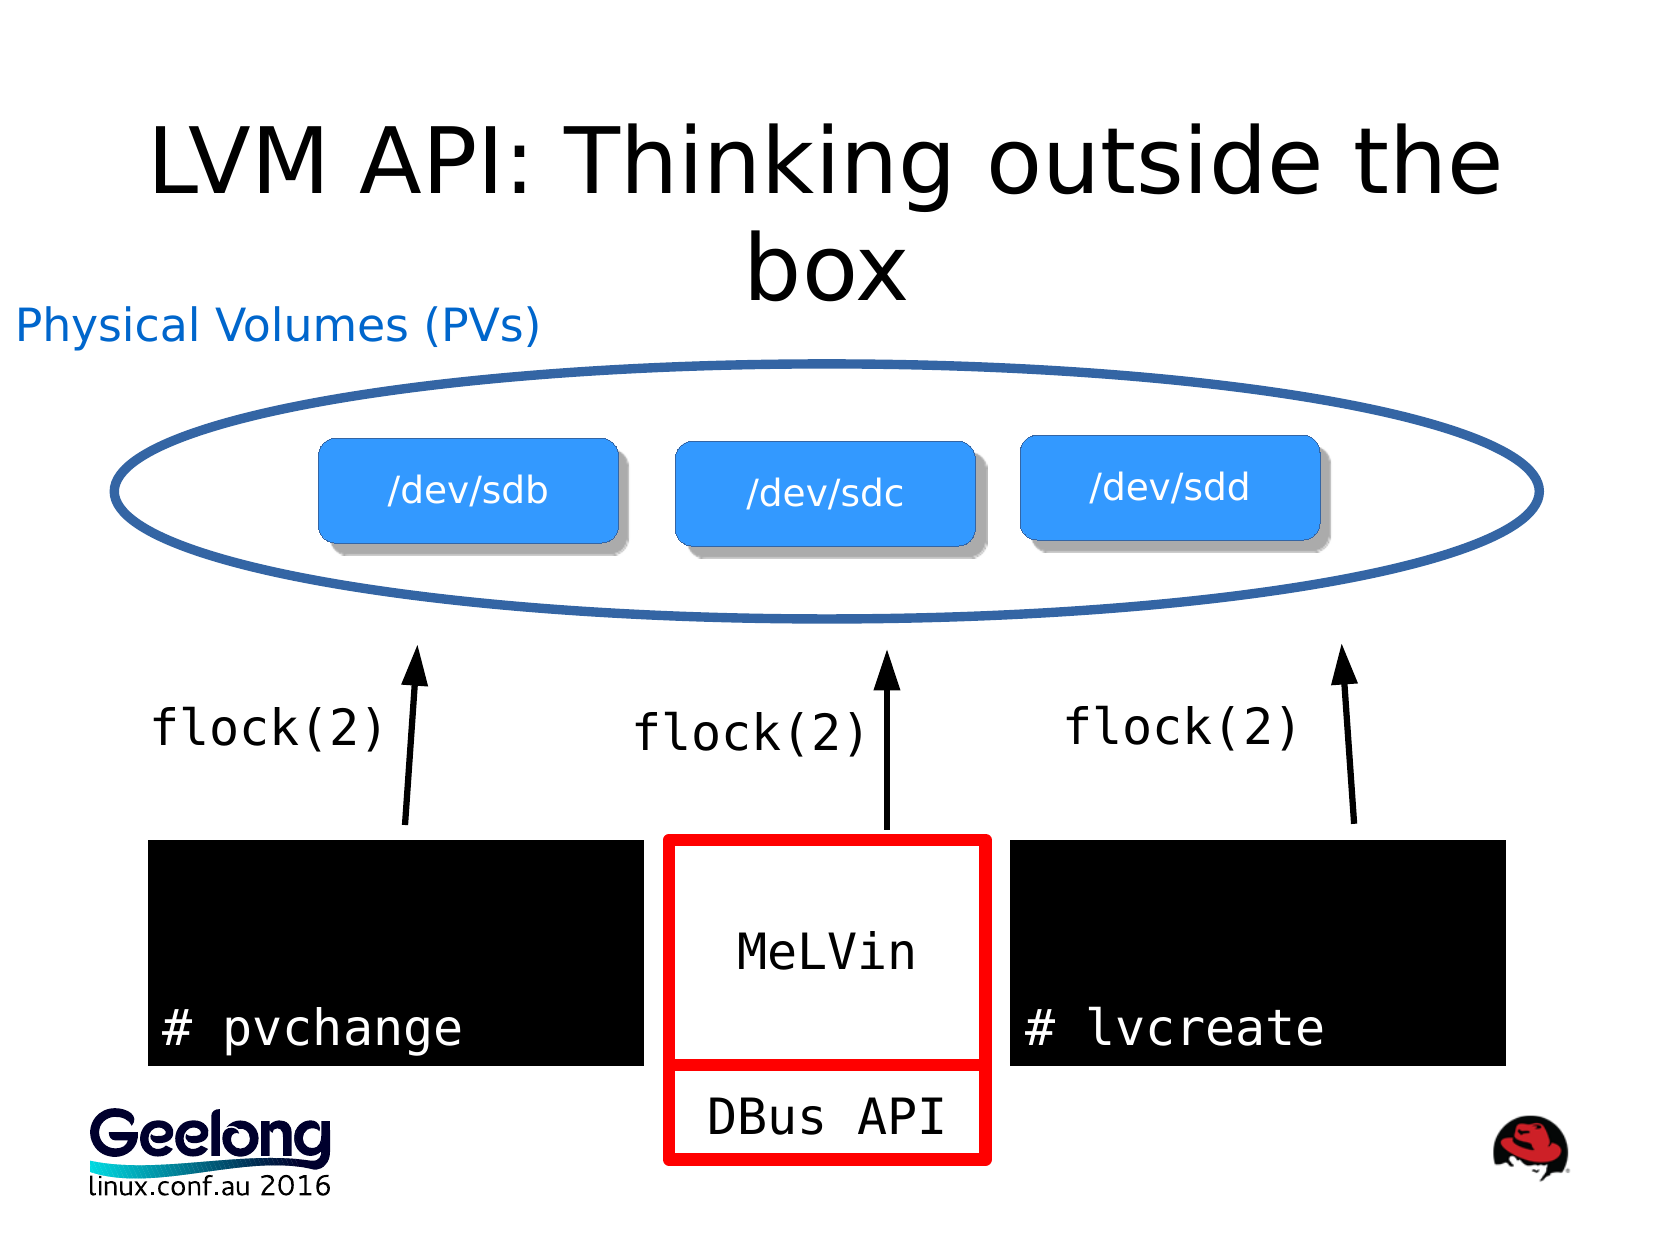

# LVM API: Thinking outside the box
Physical Volumes (PVs)
/dev/sdd
/dev/sdb
/dev/sdc
flock(2)
flock(2)
flock(2)
# pvchange
MeLVin
DBus API
# lvcreate